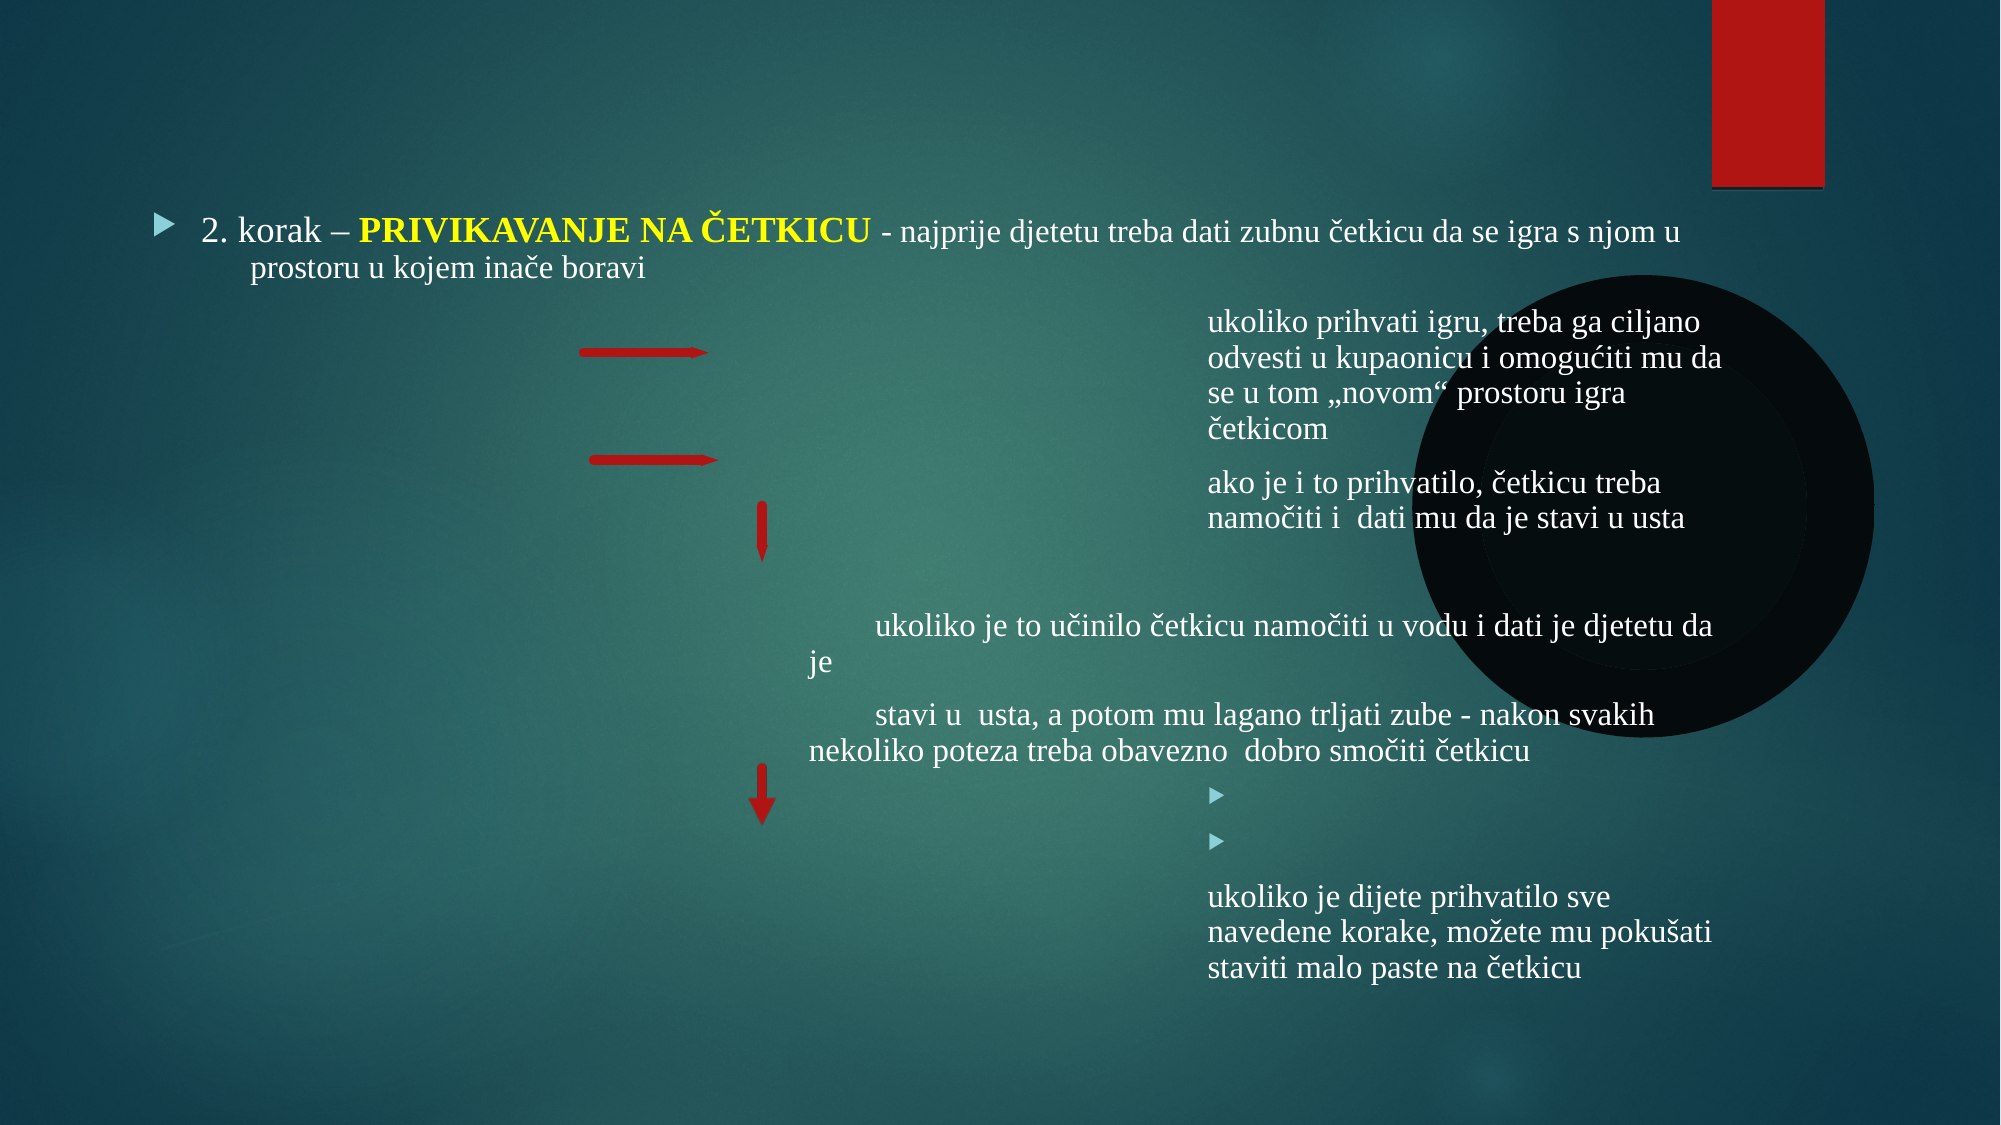

# 2. korak – PRIVIKAVANJE NA ČETKICU - najprije djetetu treba dati zubnu četkicu da se igra s njom u prostoru u kojem inače boravi
ukoliko prihvati igru, treba ga ciljano odvesti u kupaonicu i omogućiti mu da se u tom „novom“ prostoru igra četkicom
ako je i to prihvatilo, četkicu treba namočiti i dati mu da je stavi u usta
				ukoliko je to učinilo četkicu namočiti u vodu i dati je djetetu da je
				stavi u usta, a potom mu lagano trljati zube - nakon svakih 						nekoliko poteza treba obavezno dobro smočiti četkicu
ukoliko je dijete prihvatilo sve navedene korake, možete mu pokušati staviti malo paste na četkicu